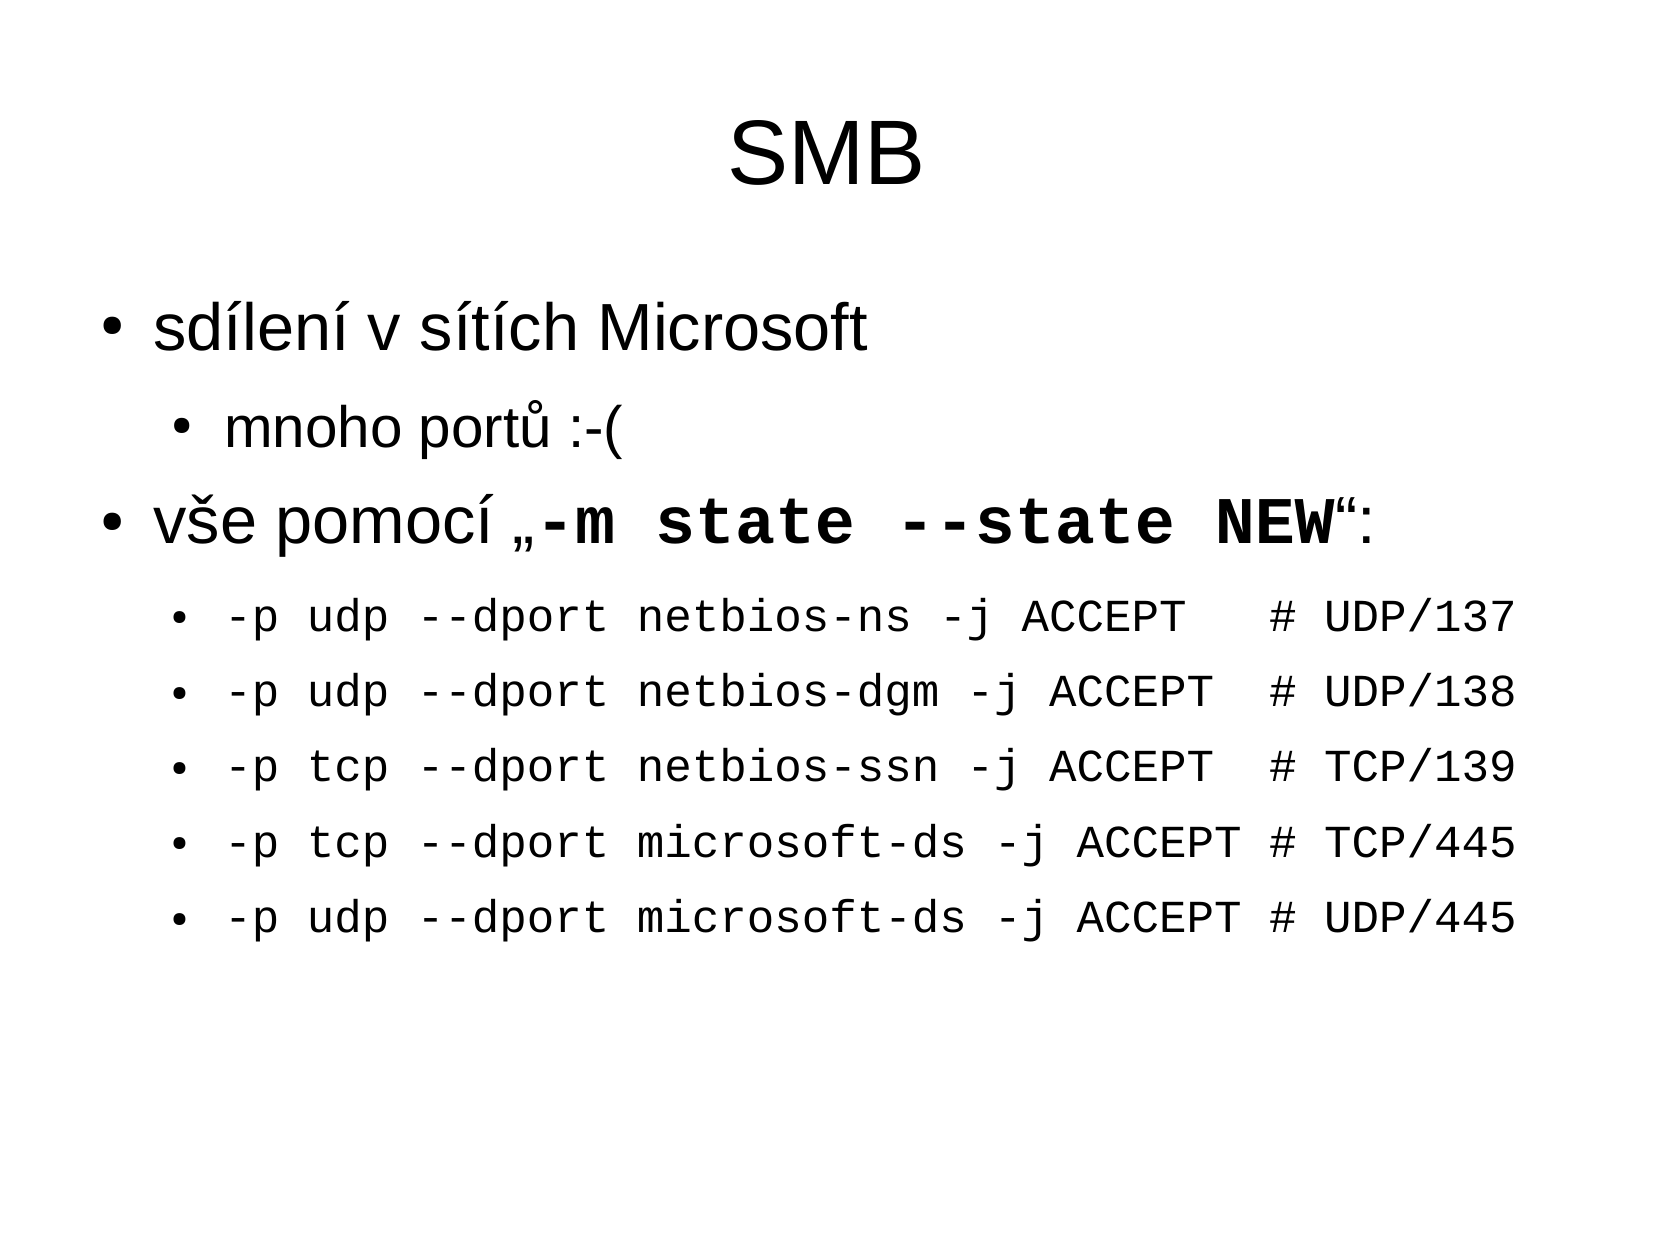

# SMB
sdílení v sítích Microsoft
mnoho portů :-(
vše pomocí „-m state --state NEW“:
-p udp --dport netbios-ns -j ACCEPT # UDP/137
-p udp --dport netbios-dgm -j ACCEPT # UDP/138
-p tcp --dport netbios-ssn -j ACCEPT # TCP/139
-p tcp --dport microsoft-ds -j ACCEPT # TCP/445
-p udp --dport microsoft-ds -j ACCEPT # UDP/445